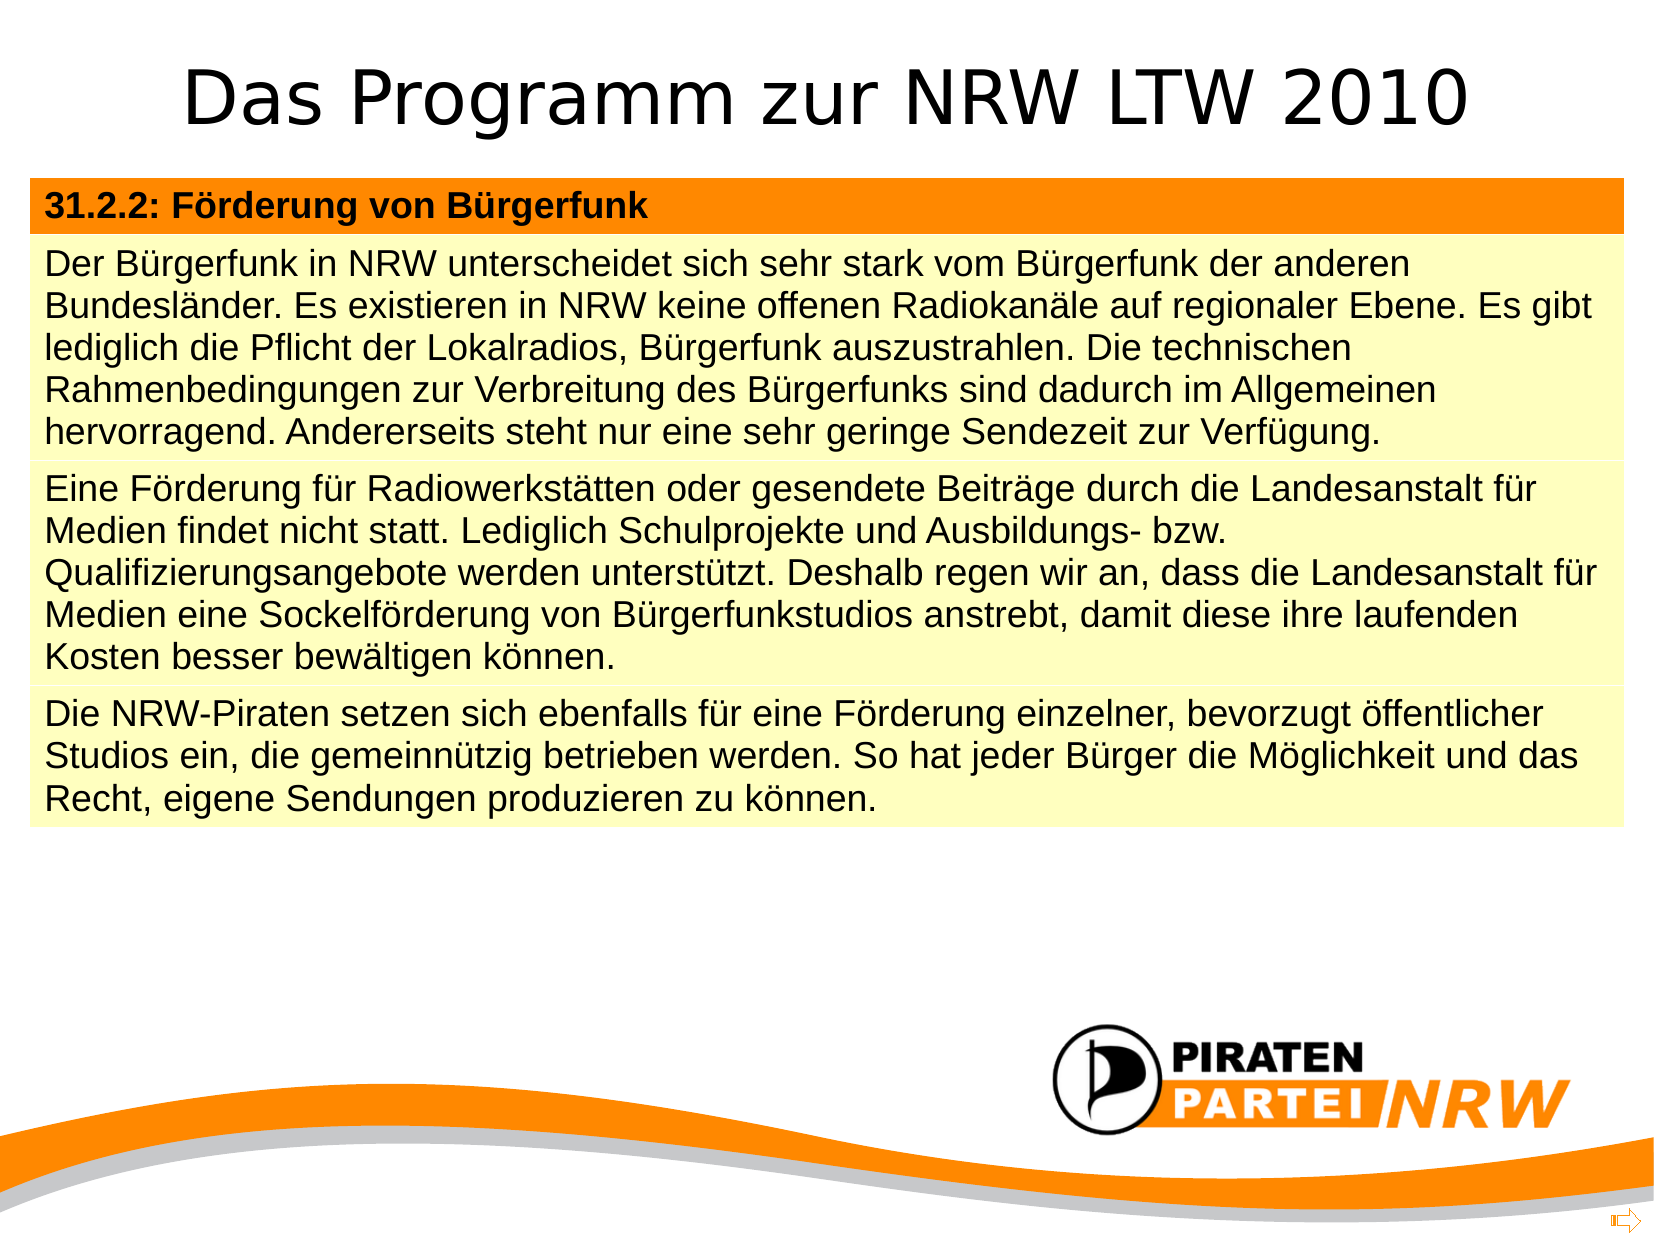

# Das Programm zur NRW LTW 2010
| 31.2.2: Förderung von Bürgerfunk |
| --- |
| Der Bürgerfunk in NRW unterscheidet sich sehr stark vom Bürgerfunk der anderen Bundesländer. Es existieren in NRW keine offenen Radiokanäle auf regionaler Ebene. Es gibt lediglich die Pflicht der Lokalradios, Bürgerfunk auszustrahlen. Die technischen Rahmenbedingungen zur Verbreitung des Bürgerfunks sind dadurch im Allgemeinen hervorragend. Andererseits steht nur eine sehr geringe Sendezeit zur Verfügung. |
| Eine Förderung für Radiowerkstätten oder gesendete Beiträge durch die Landesanstalt für Medien findet nicht statt. Lediglich Schulprojekte und Ausbildungs- bzw. Qualifizierungsangebote werden unterstützt. Deshalb regen wir an, dass die Landesanstalt für Medien eine Sockelförderung von Bürgerfunkstudios anstrebt, damit diese ihre laufenden Kosten besser bewältigen können. |
| Die NRW-Piraten setzen sich ebenfalls für eine Förderung einzelner, bevorzugt öffentlicher Studios ein, die gemeinnützig betrieben werden. So hat jeder Bürger die Möglichkeit und das Recht, eigene Sendungen produzieren zu können. |